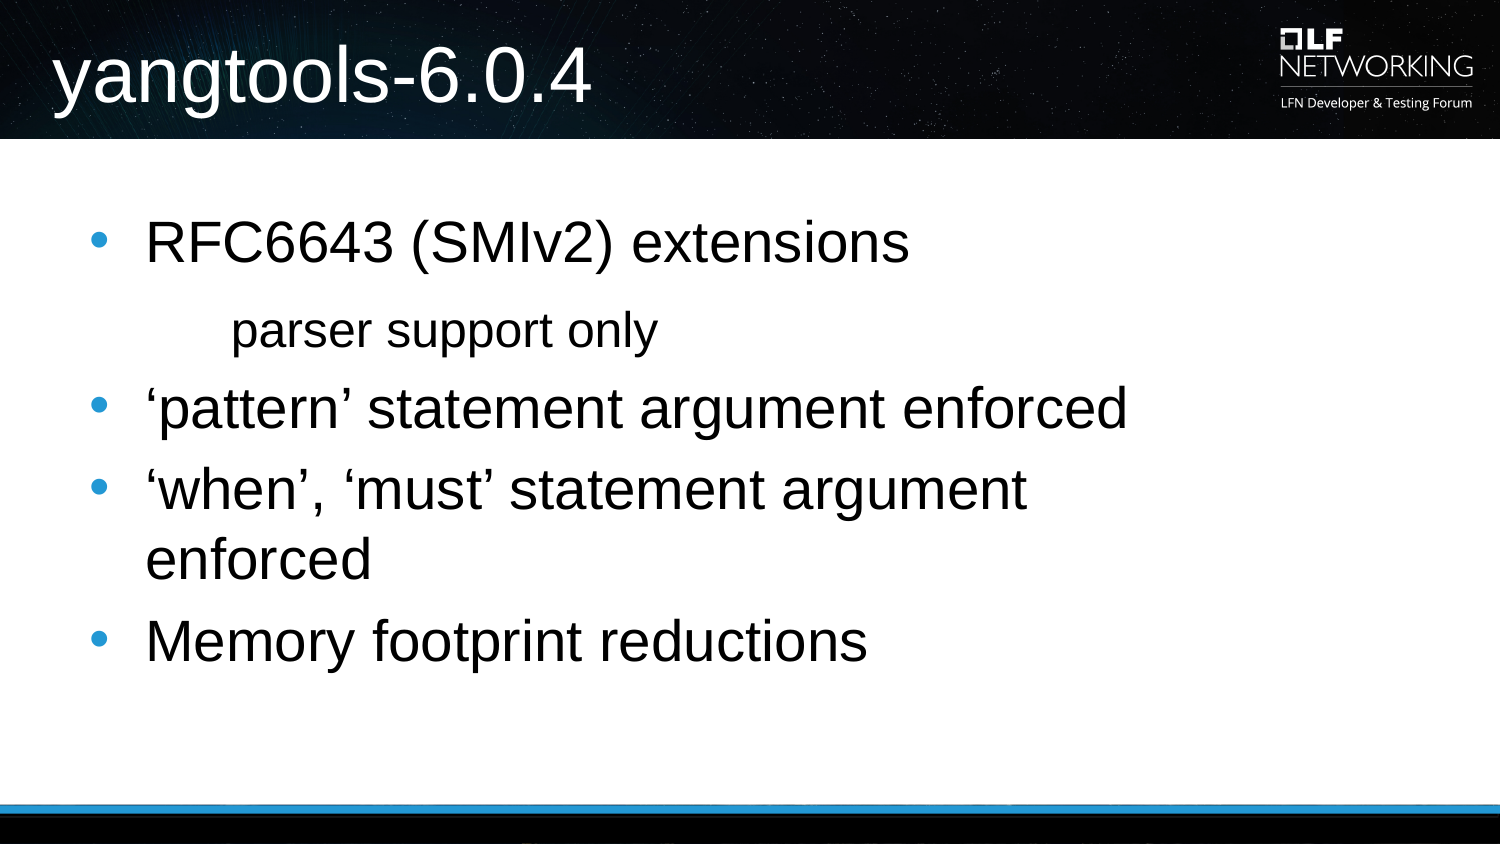

# yangtools-6.0.4
RFC6643 (SMIv2) extensions
parser support only
‘pattern’ statement argument enforced
‘when’, ‘must’ statement argument enforced
Memory footprint reductions